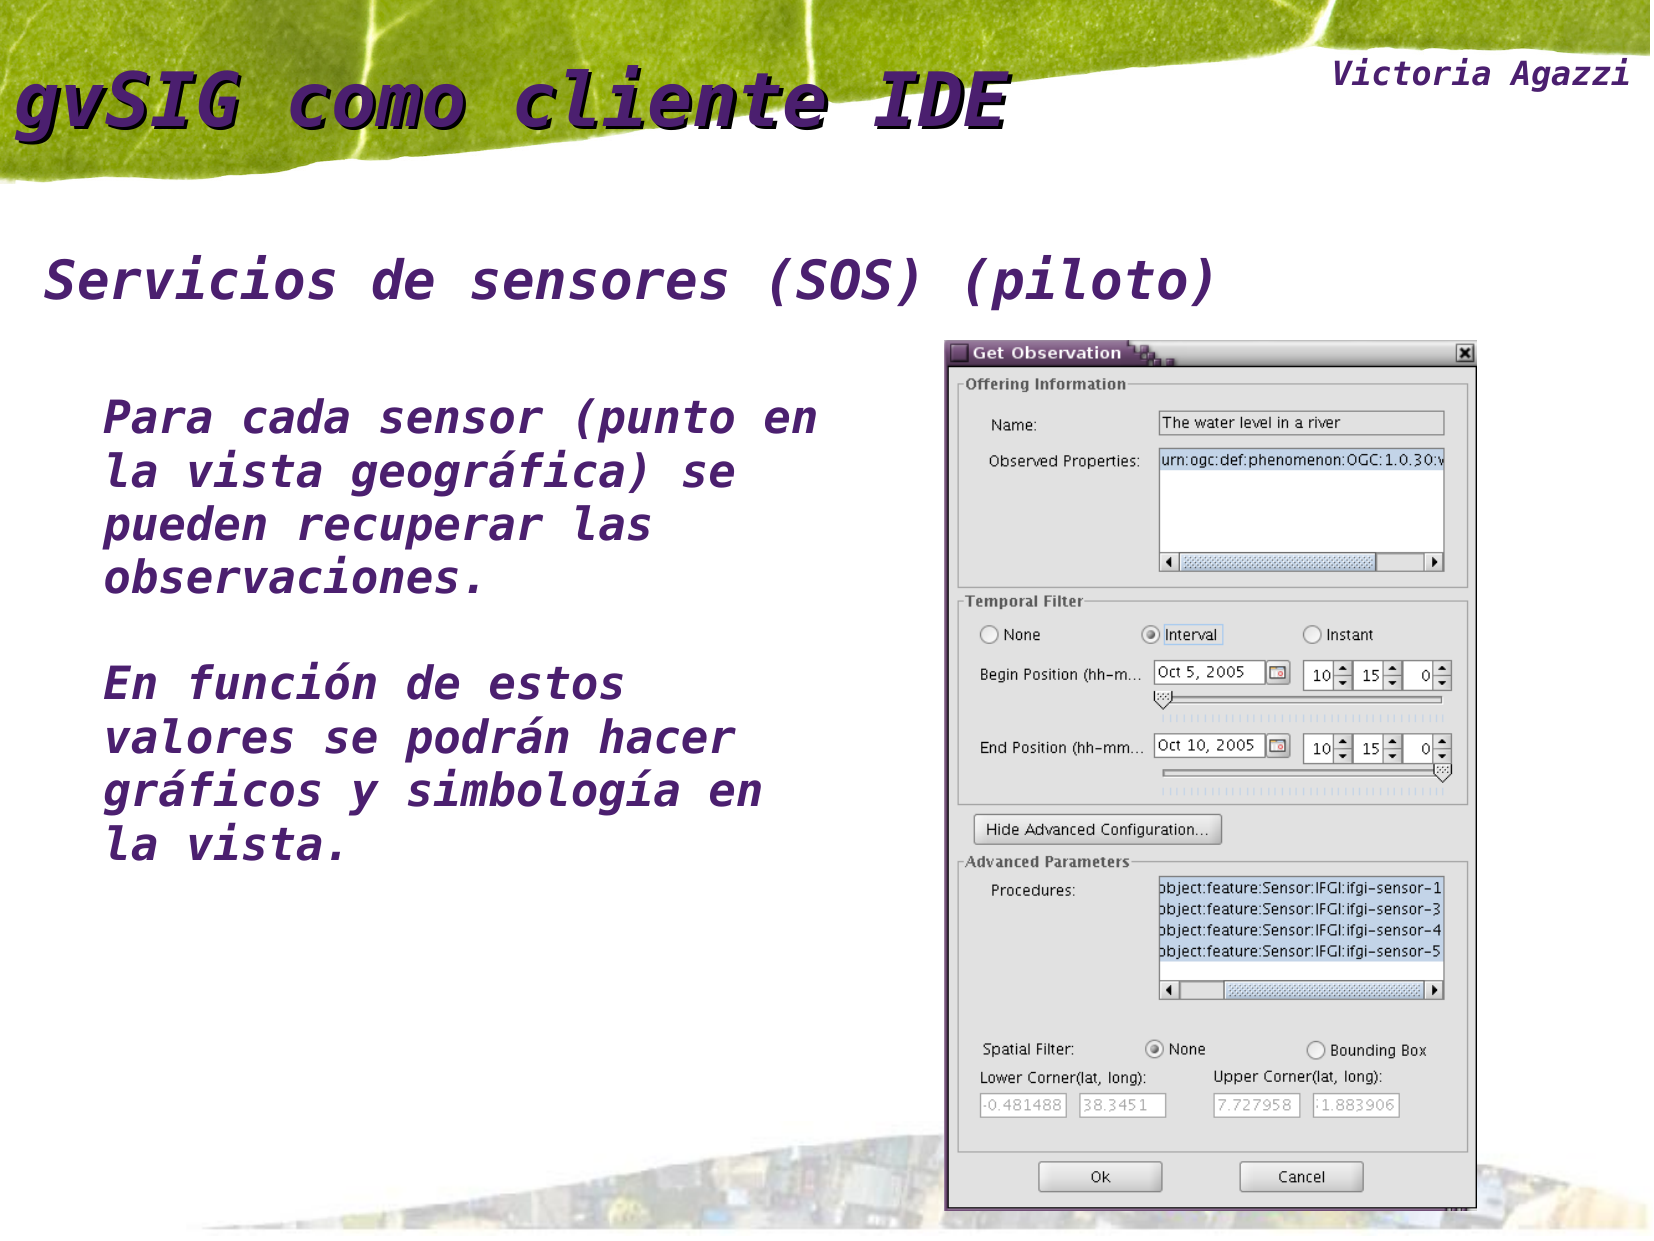

gvSIG como cliente IDE
Victoria Agazzi
Servicios de sensores (SOS) (piloto)
Para cada sensor (punto en la vista geográfica) se pueden recuperar las observaciones.
En función de estos valores se podrán hacer gráficos y simbología en la vista.